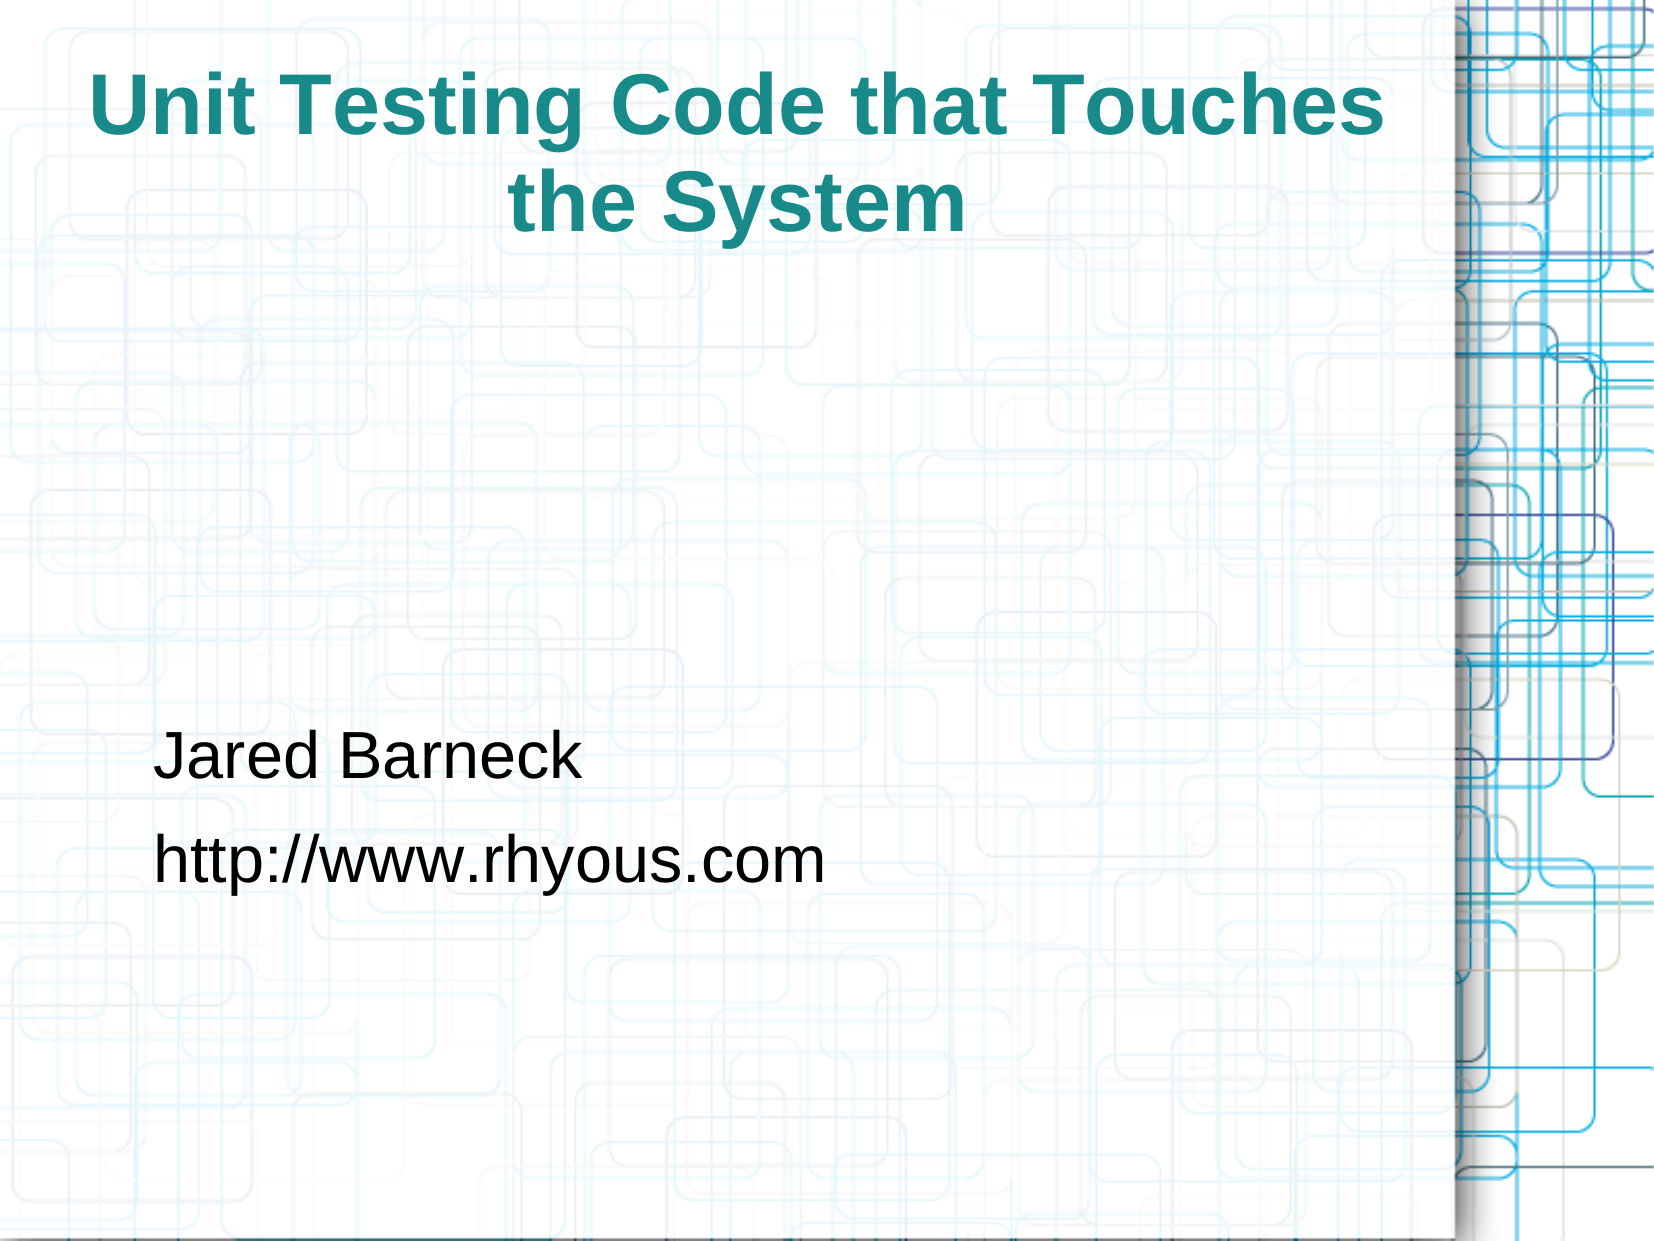

# Unit Testing Code that Touches the System
Jared Barneck
http://www.rhyous.com